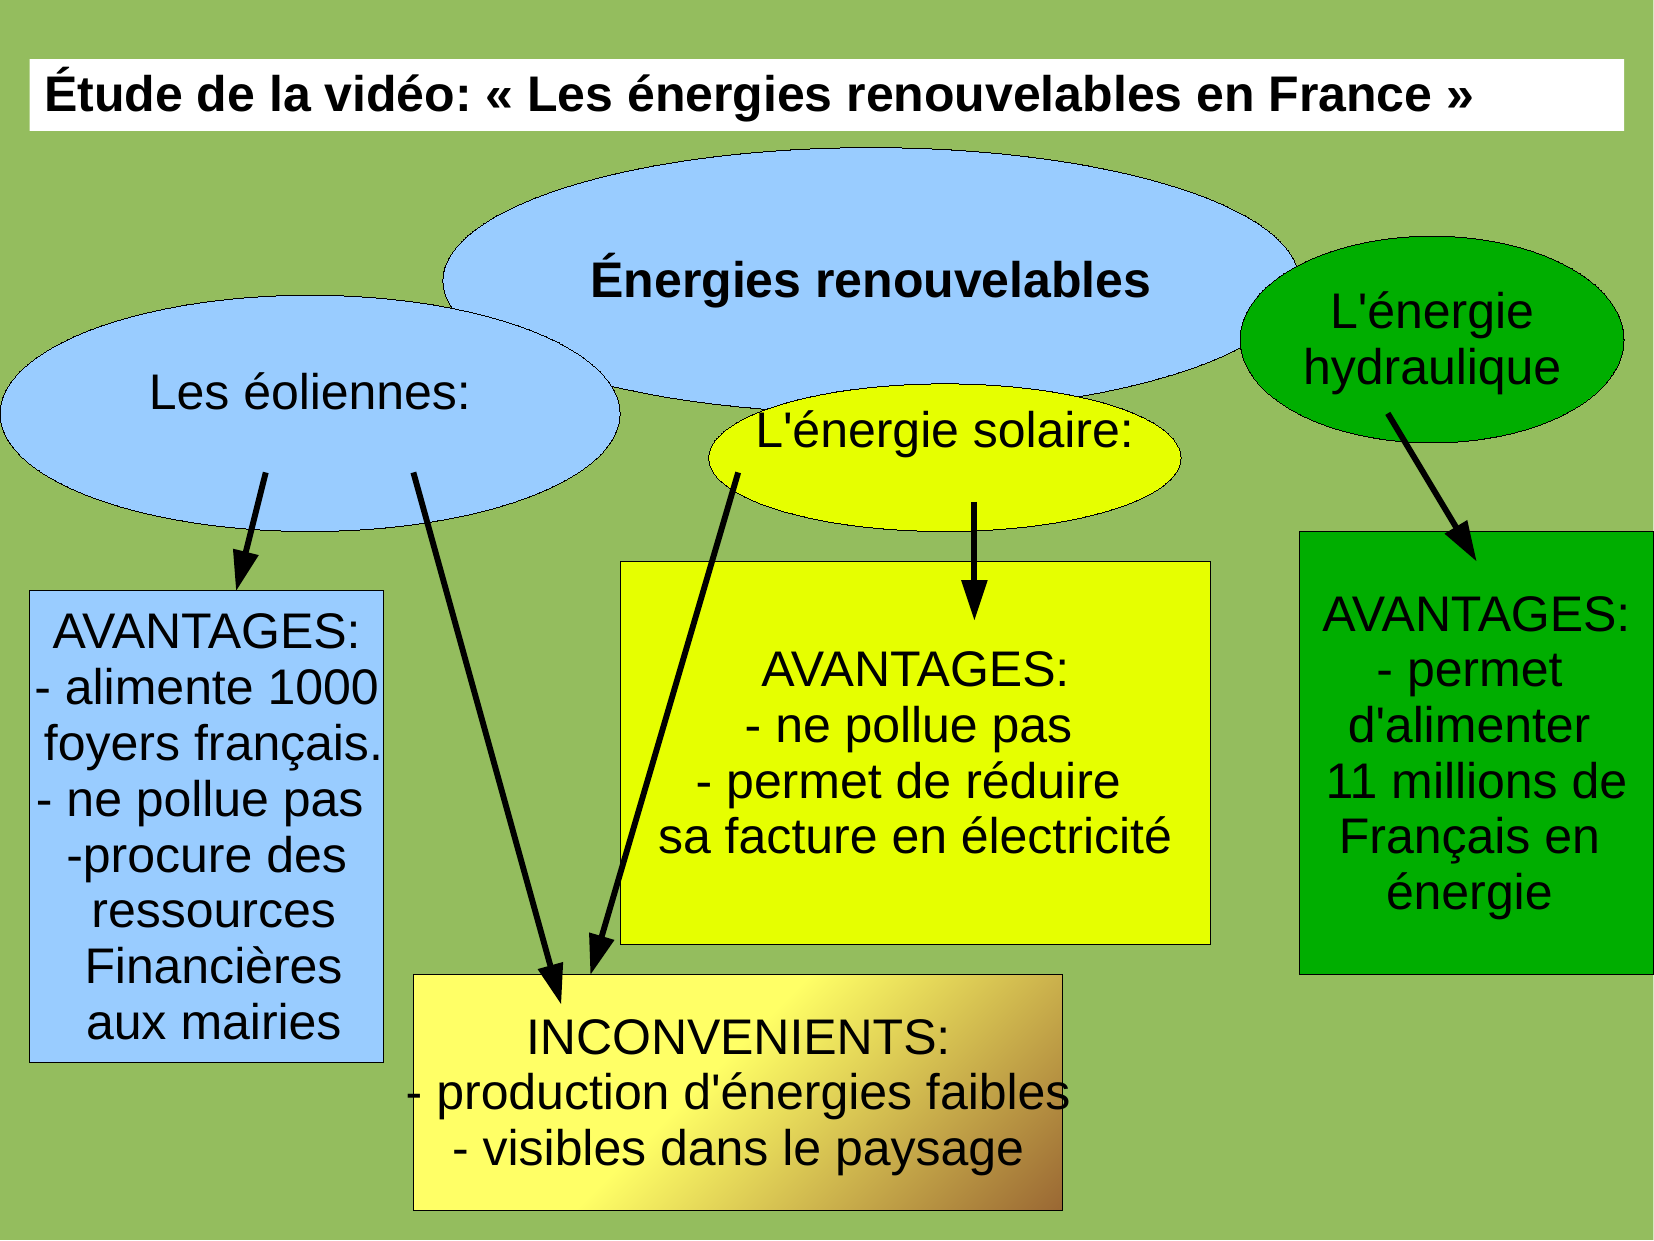

Étude de la vidéo: « Les énergies renouvelables en France »
Énergies renouvelables
L'énergie
hydraulique
Les éoliennes:
L'énergie solaire:
AVANTAGES:
- permet
d'alimenter
11 millions de
Français en
énergie
AVANTAGES:
- ne pollue pas
- permet de réduire
sa facture en électricité
AVANTAGES:
- alimente 1000
 foyers français.
- ne pollue pas
-procure des
 ressources
 Financières
 aux mairies
INCONVENIENTS:
- production d'énergies faibles
- visibles dans le paysage